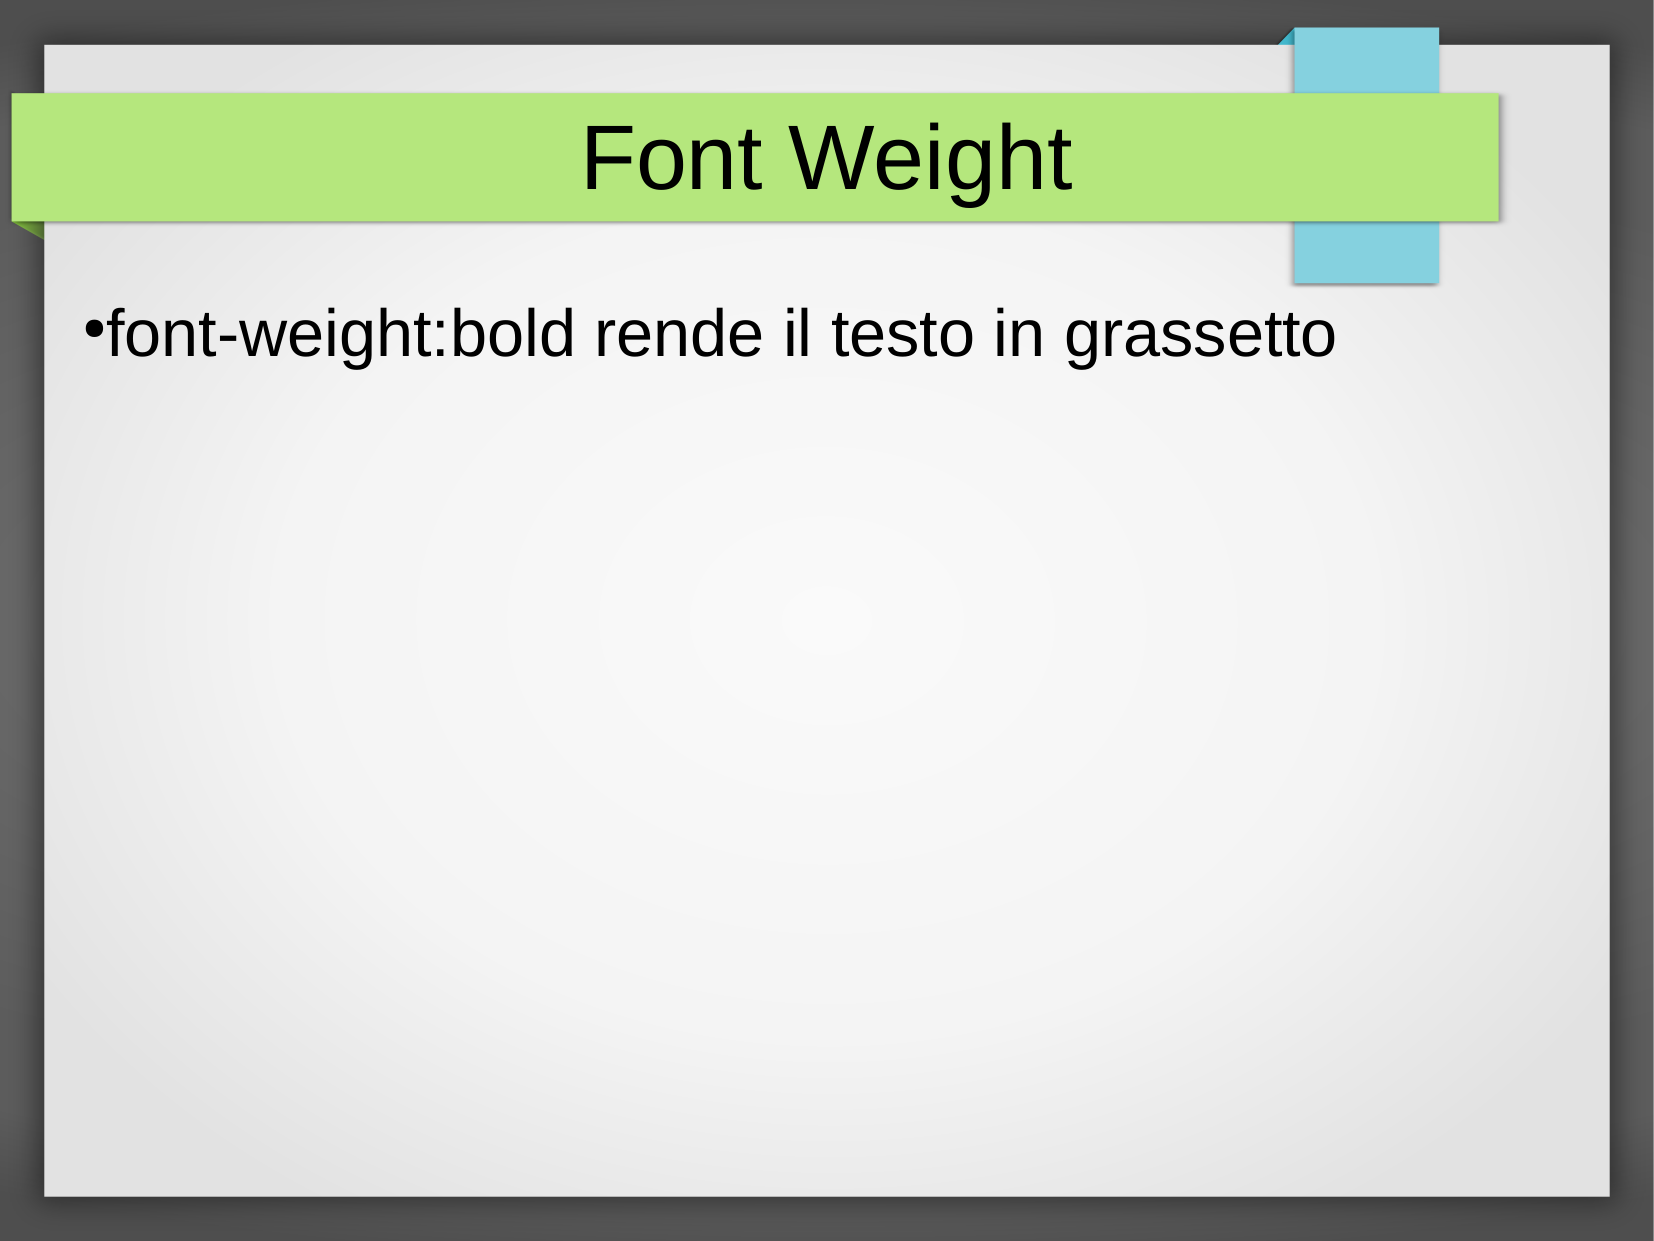

# Font Weight
font-weight:bold rende il testo in grassetto